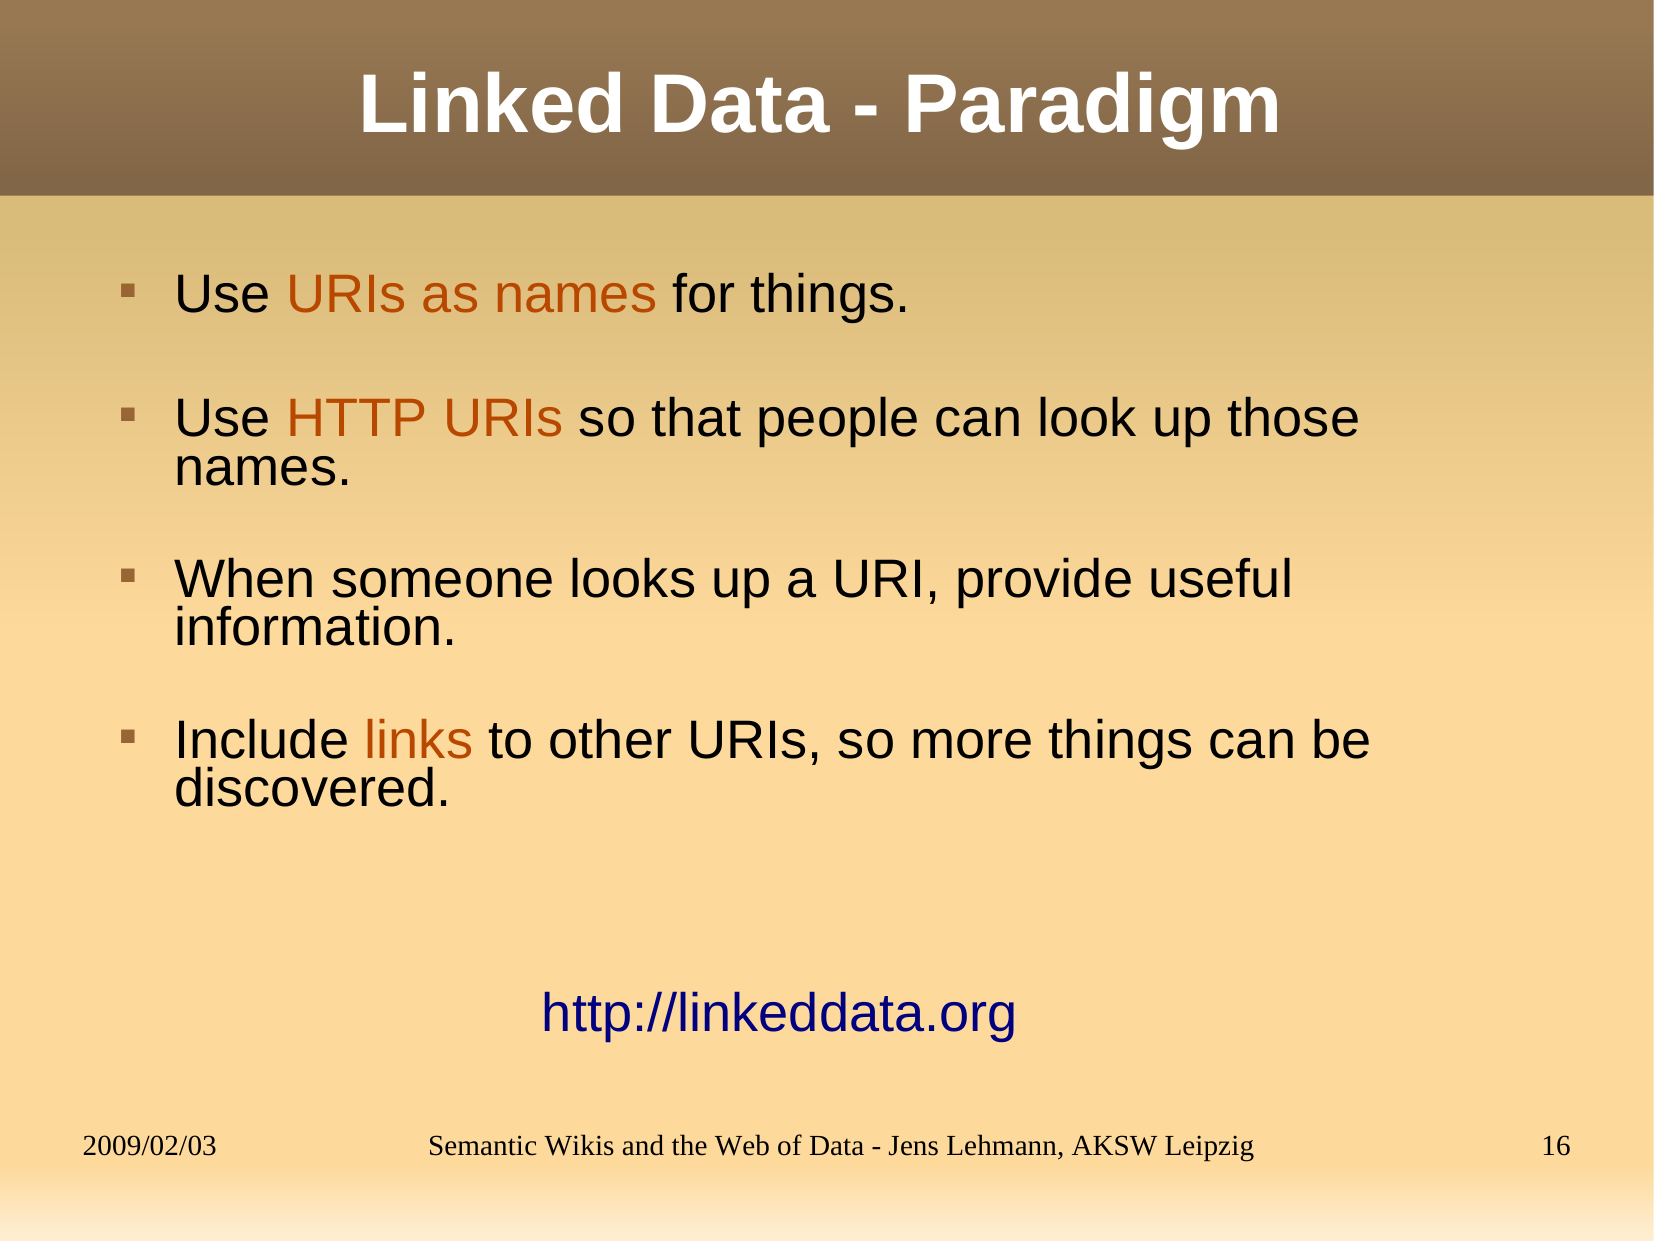

# Linked Data - Paradigm
Use URIs as names for things.
Use HTTP URIs so that people can look up those names.
When someone looks up a URI, provide useful information.
Include links to other URIs, so more things can be discovered.
http://linkeddata.org
2009/02/03
Semantic Wikis and the Web of Data - Jens Lehmann, AKSW Leipzig
16